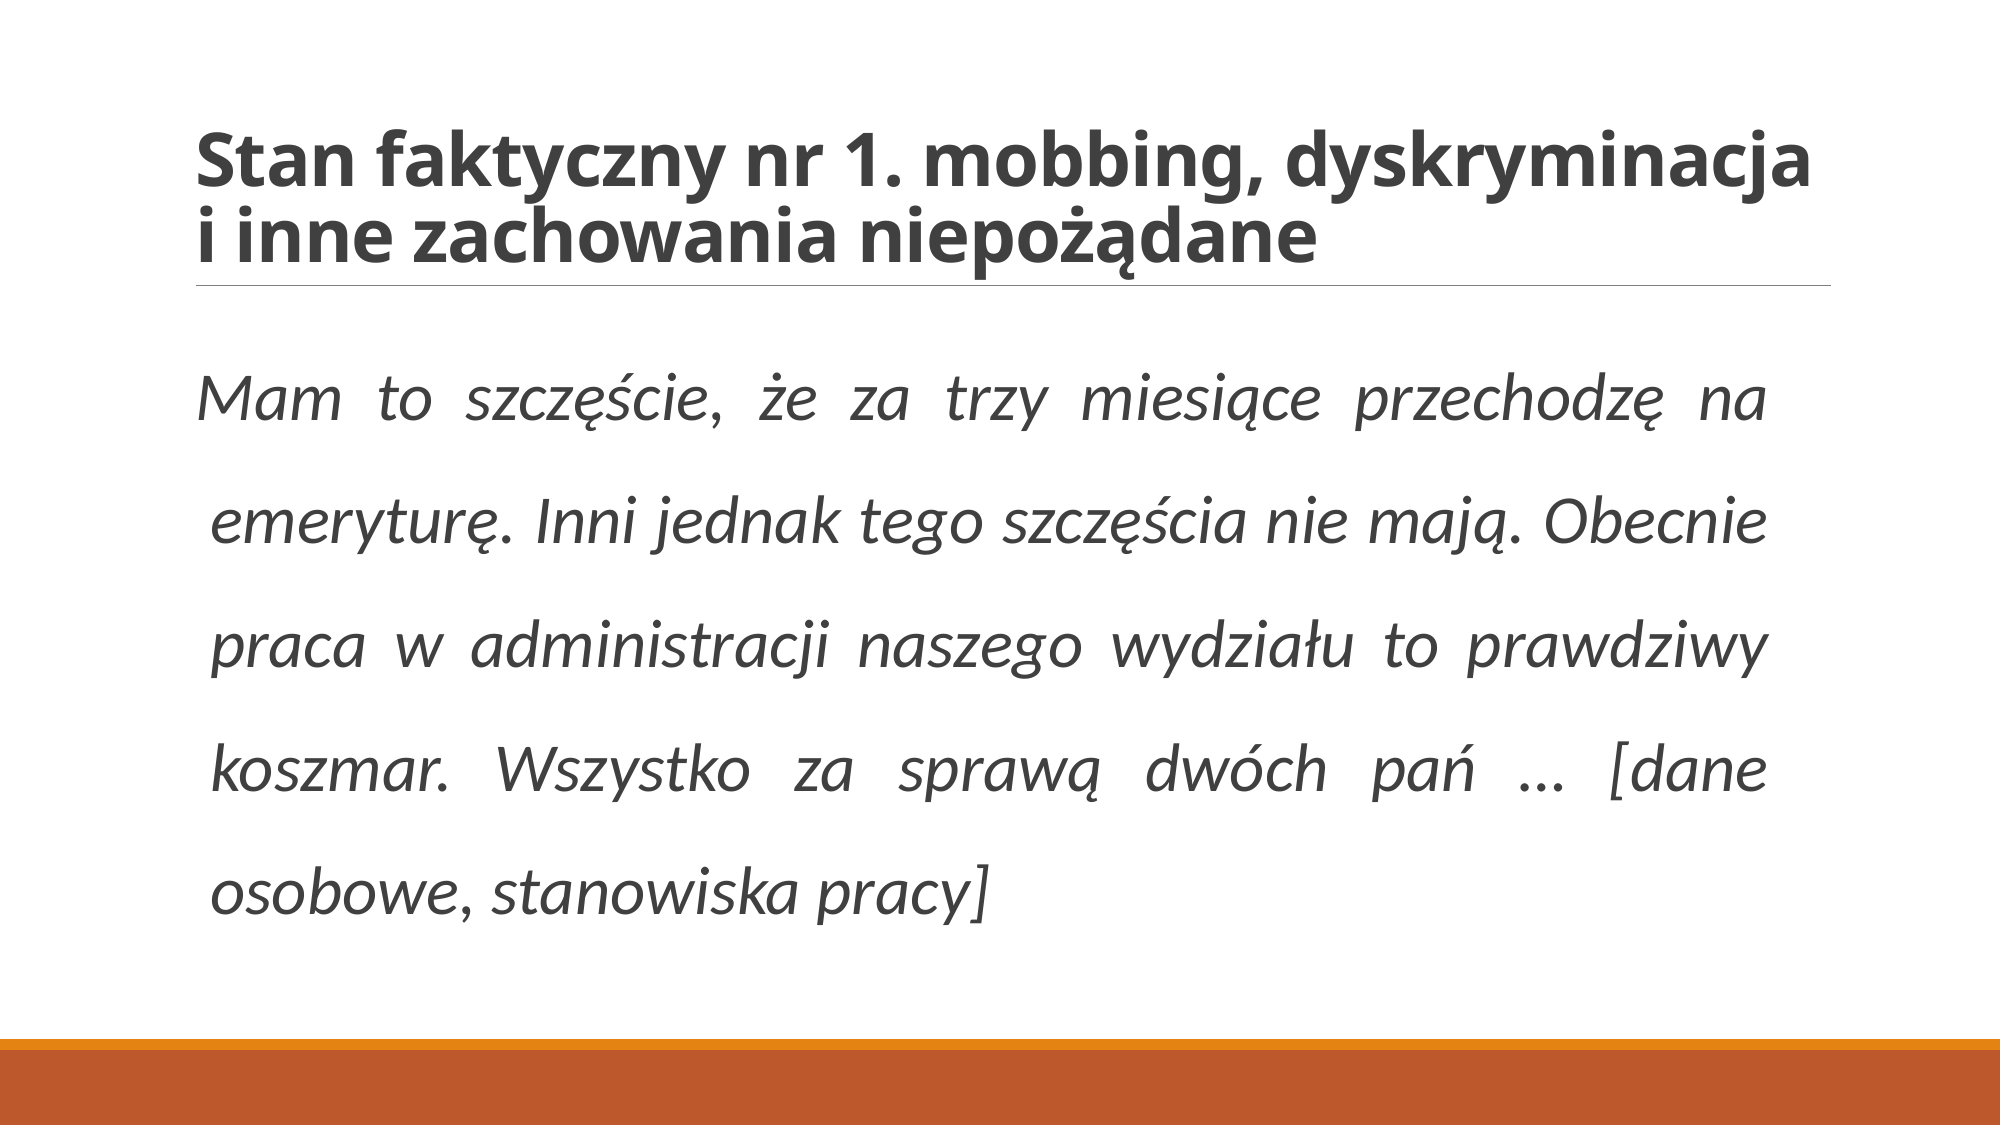

# Stan faktyczny nr 1. mobbing, dyskryminacja i inne zachowania niepożądane
Mam to szczęście, że za trzy miesiące przechodzę na emeryturę. Inni jednak tego szczęścia nie mają. Obecnie praca w administracji naszego wydziału to prawdziwy koszmar. Wszystko za sprawą dwóch pań … [dane osobowe, stanowiska pracy]